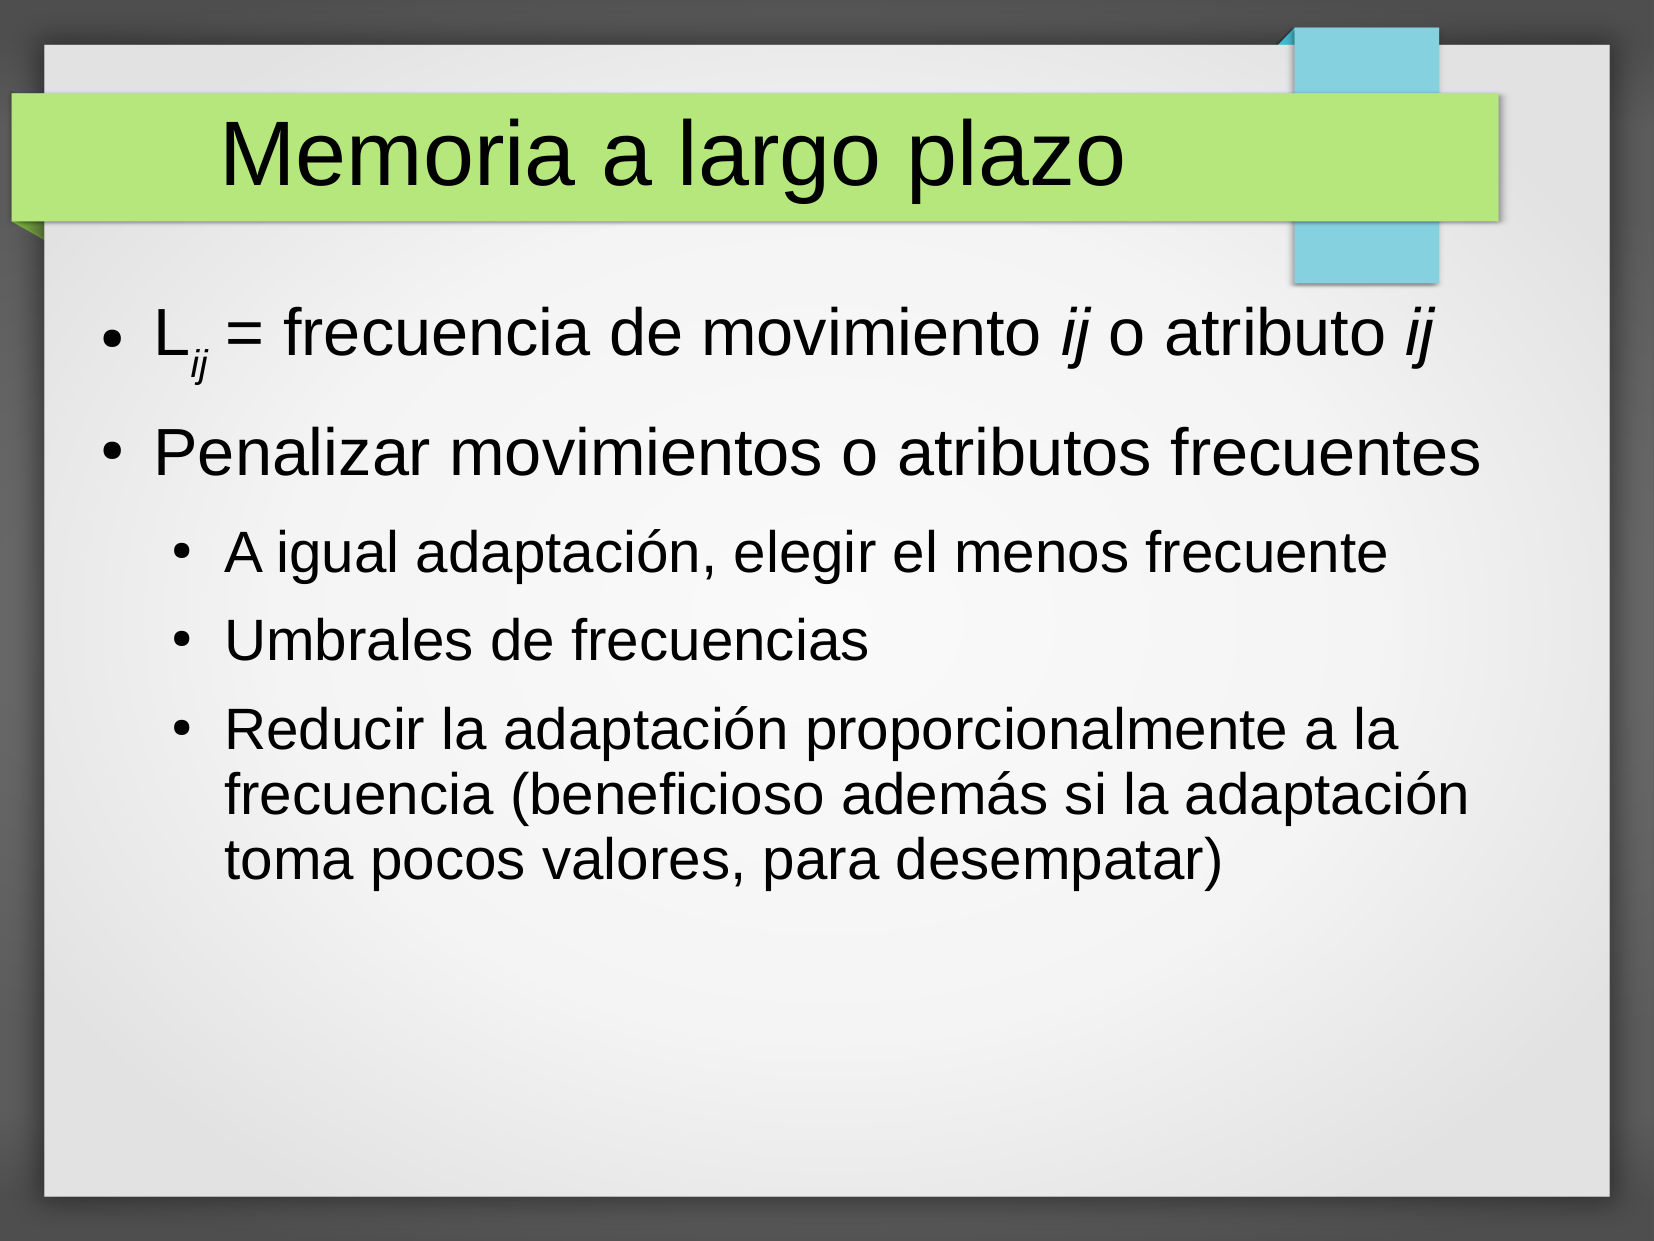

# Memoria a largo plazo
Lij = frecuencia de movimiento ij o atributo ij
Penalizar movimientos o atributos frecuentes
A igual adaptación, elegir el menos frecuente
Umbrales de frecuencias
Reducir la adaptación proporcionalmente a la frecuencia (beneficioso además si la adaptación toma pocos valores, para desempatar)